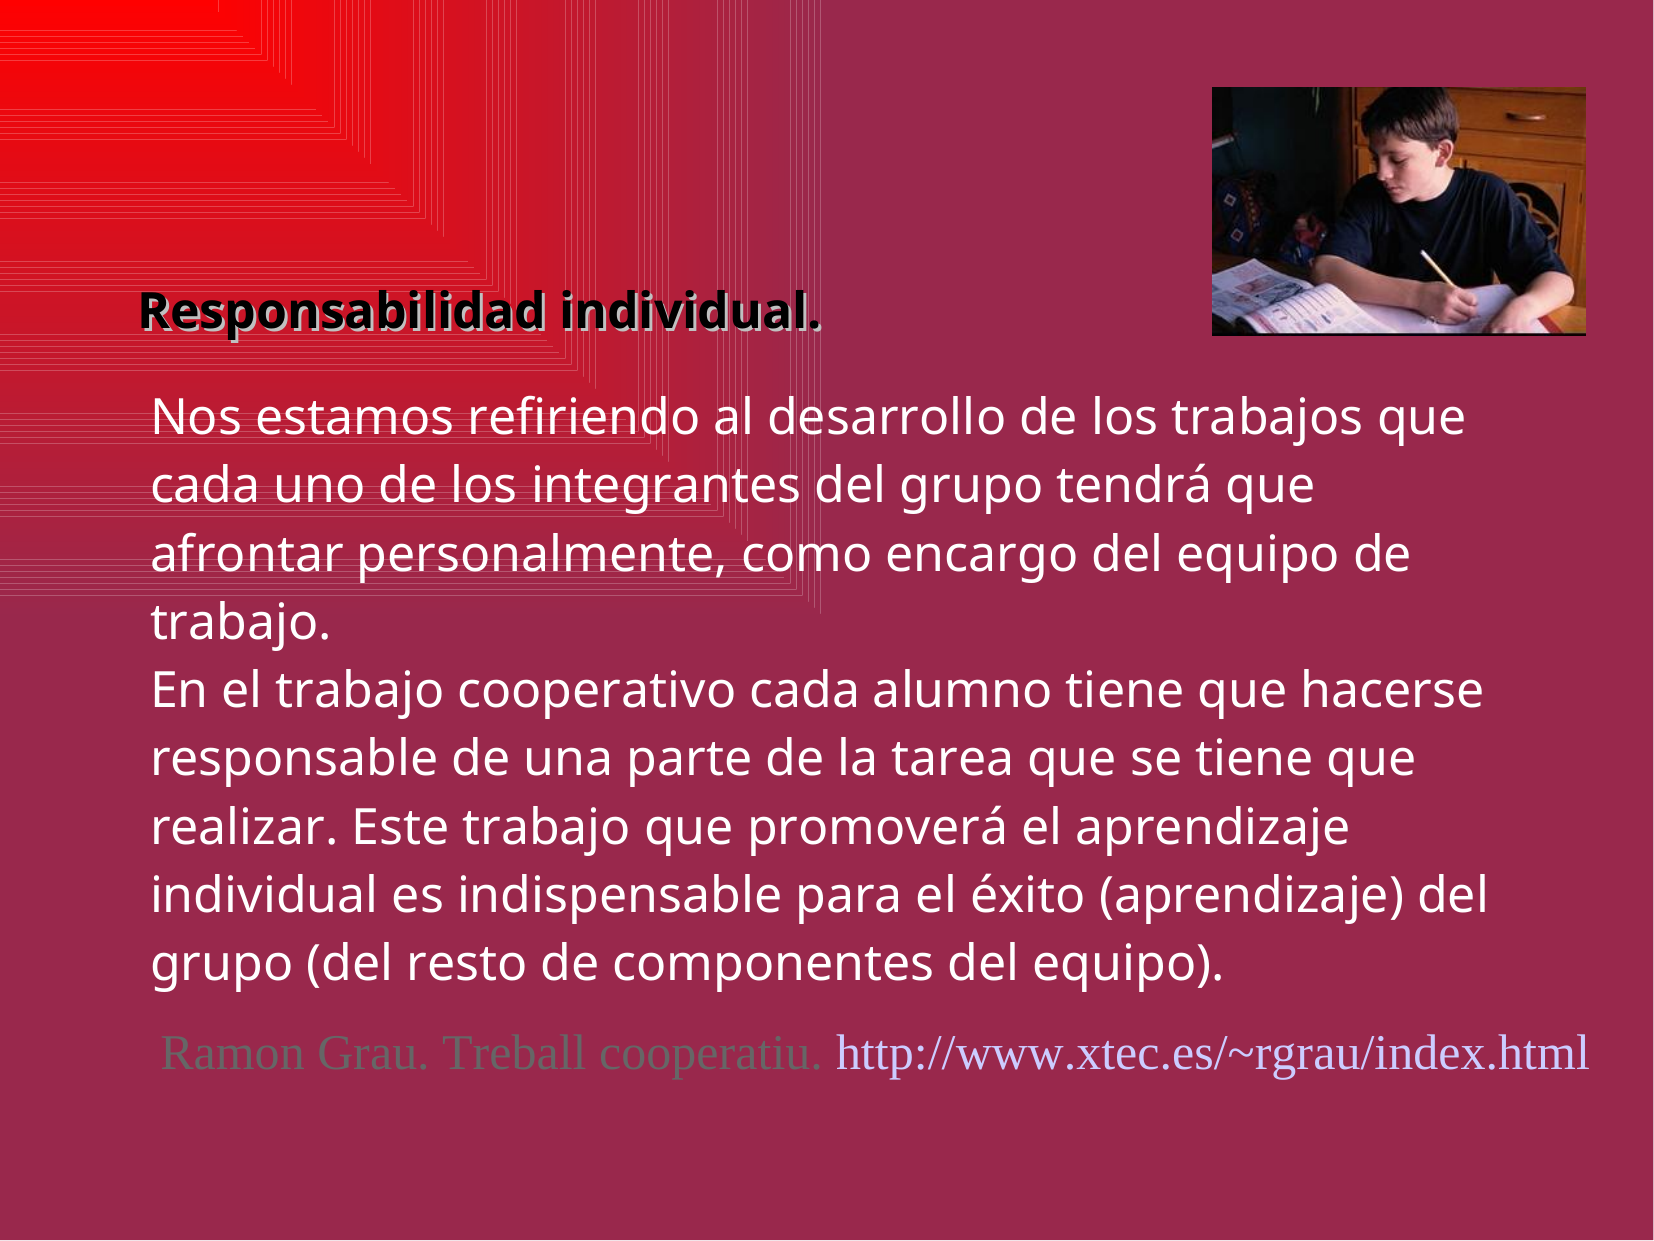

Responsabilidad individual.
Nos estamos refiriendo al desarrollo de los trabajos que cada uno de los integrantes del grupo tendrá que afrontar personalmente, como encargo del equipo de trabajo.
En el trabajo cooperativo cada alumno tiene que hacerse responsable de una parte de la tarea que se tiene que realizar. Este trabajo que promoverá el aprendizaje individual es indispensable para el éxito (aprendizaje) del grupo (del resto de componentes del equipo).
Ramon Grau. Treball cooperatiu. http://www.xtec.es/~rgrau/index.html